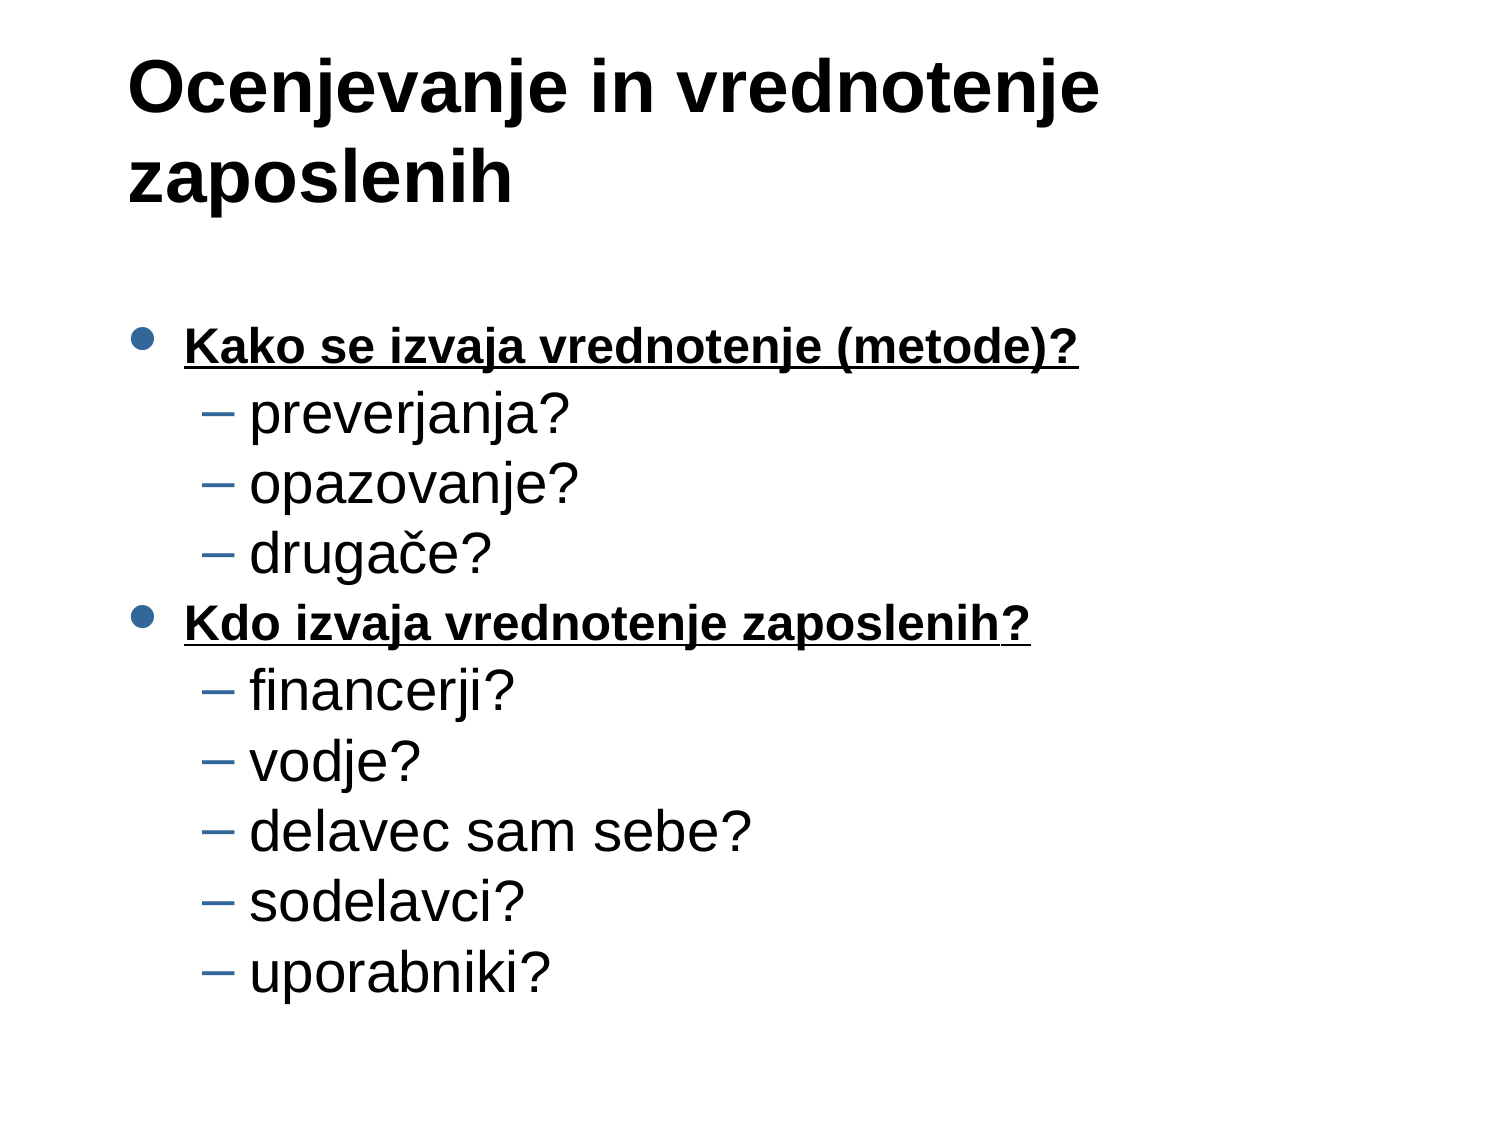

# Ocenjevanje in vrednotenje zaposlenih
Kako se izvaja vrednotenje (metode)?
preverjanja?
opazovanje?
drugače?
Kdo izvaja vrednotenje zaposlenih?
financerji?
vodje?
delavec sam sebe?
sodelavci?
uporabniki?